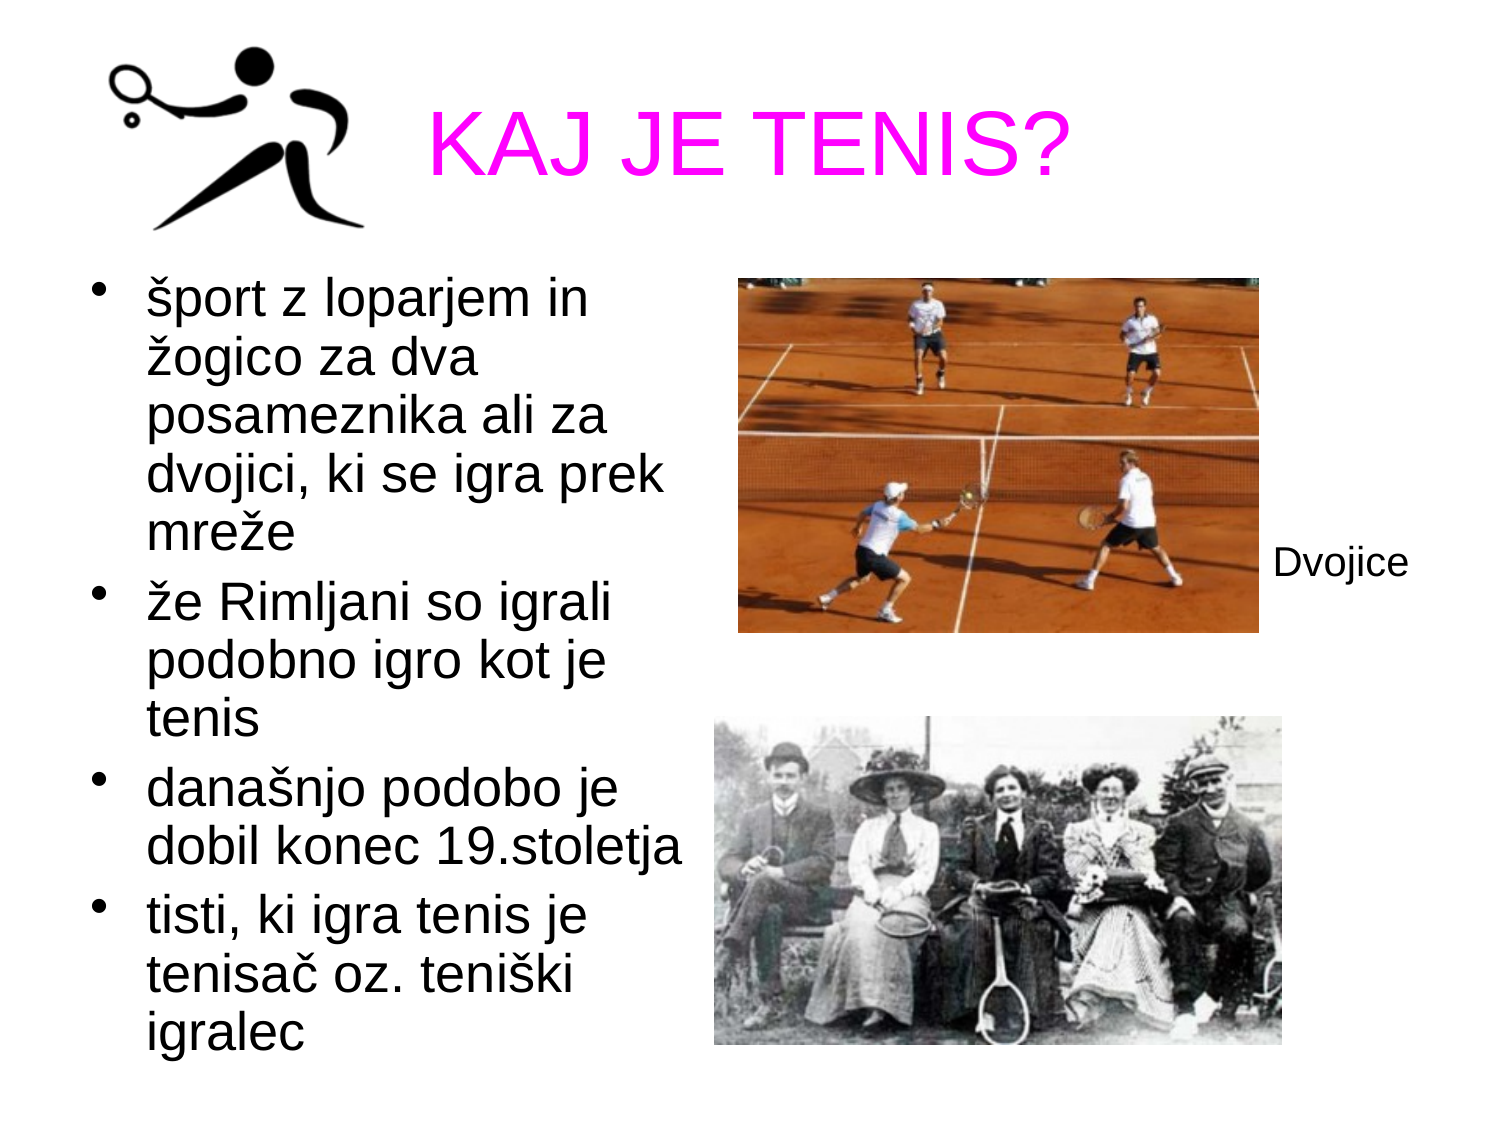

# KAJ JE TENIS?
šport z loparjem in žogico za dva posameznika ali za dvojici, ki se igra prek mreže
že Rimljani so igrali podobno igro kot je tenis
današnjo podobo je dobil konec 19.stoletja
tisti, ki igra tenis je tenisač oz. teniški igralec
Dvojice